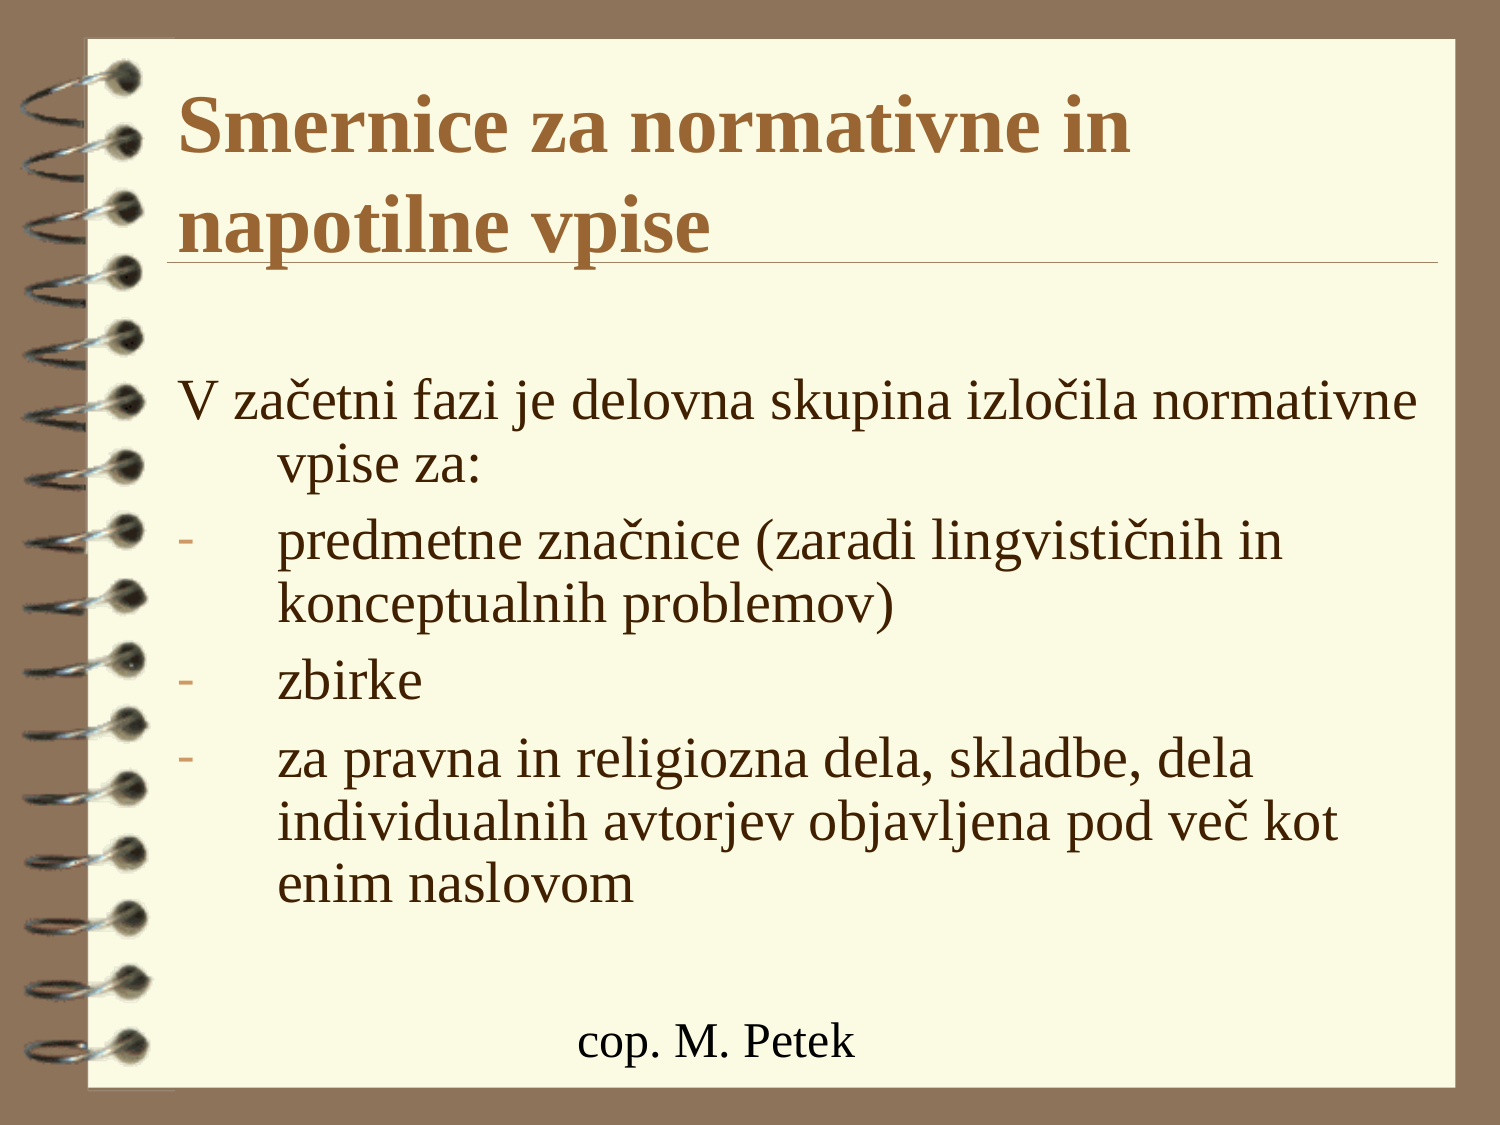

# Smernice za normativne in napotilne vpise
V začetni fazi je delovna skupina izločila normativne vpise za:
predmetne značnice (zaradi lingvističnih in konceptualnih problemov)
zbirke
za pravna in religiozna dela, skladbe, dela individualnih avtorjev objavljena pod več kot enim naslovom
cop. M. Petek